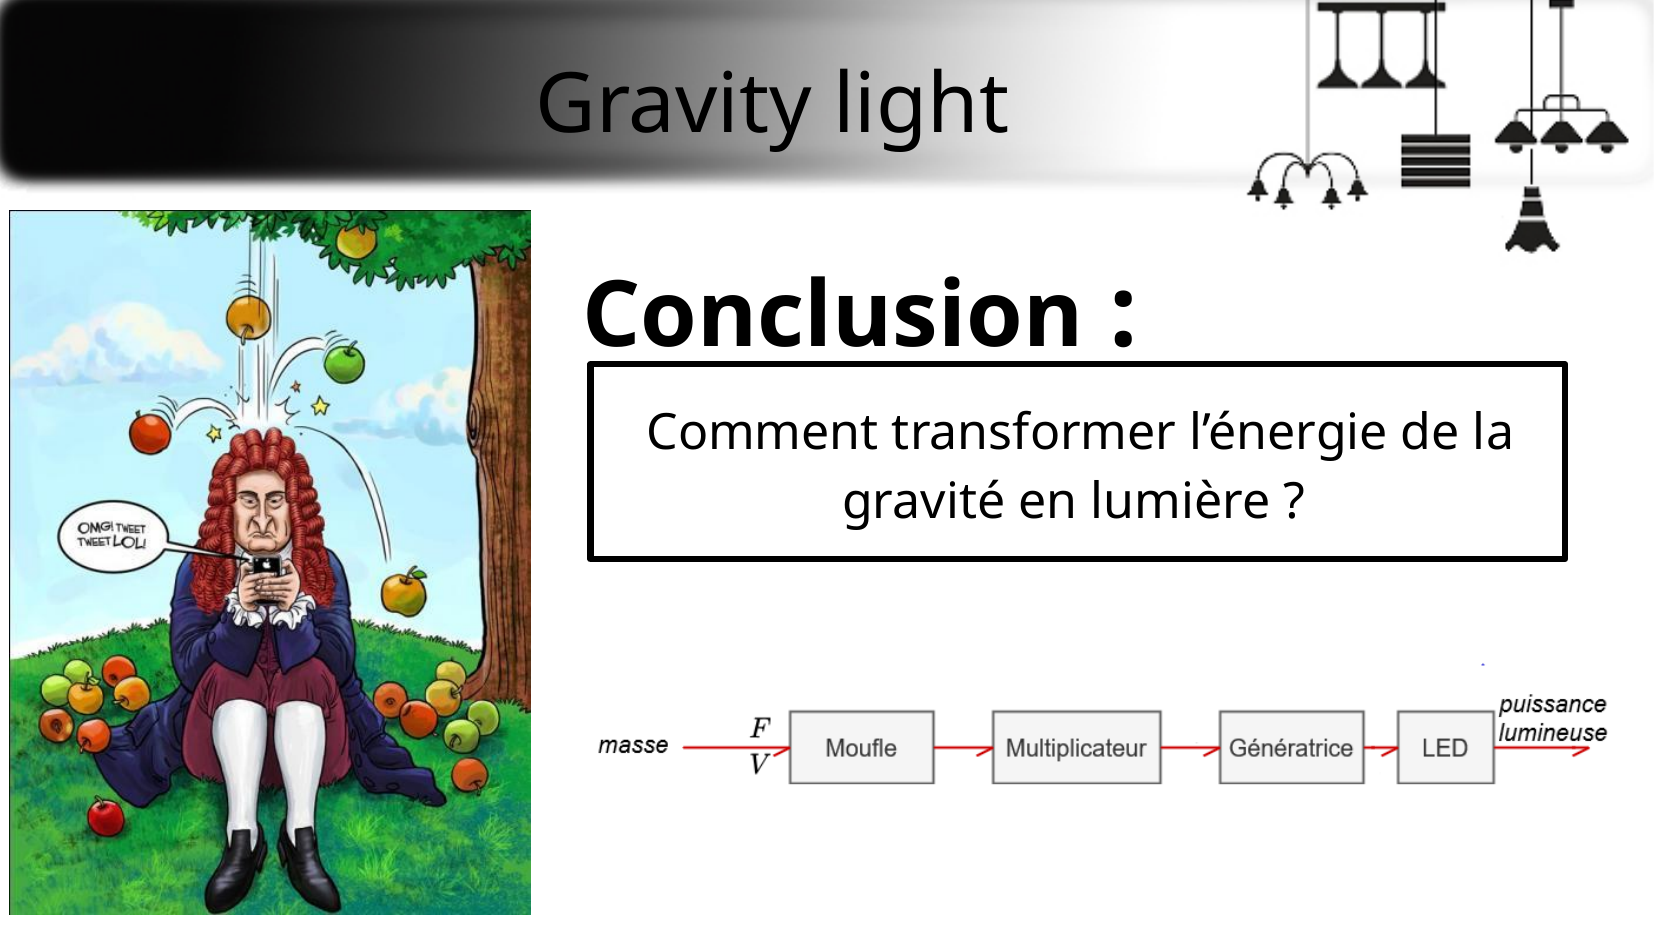

Gravity light
# Conclusion :
Comment transformer l’énergie de la gravité en lumière ?